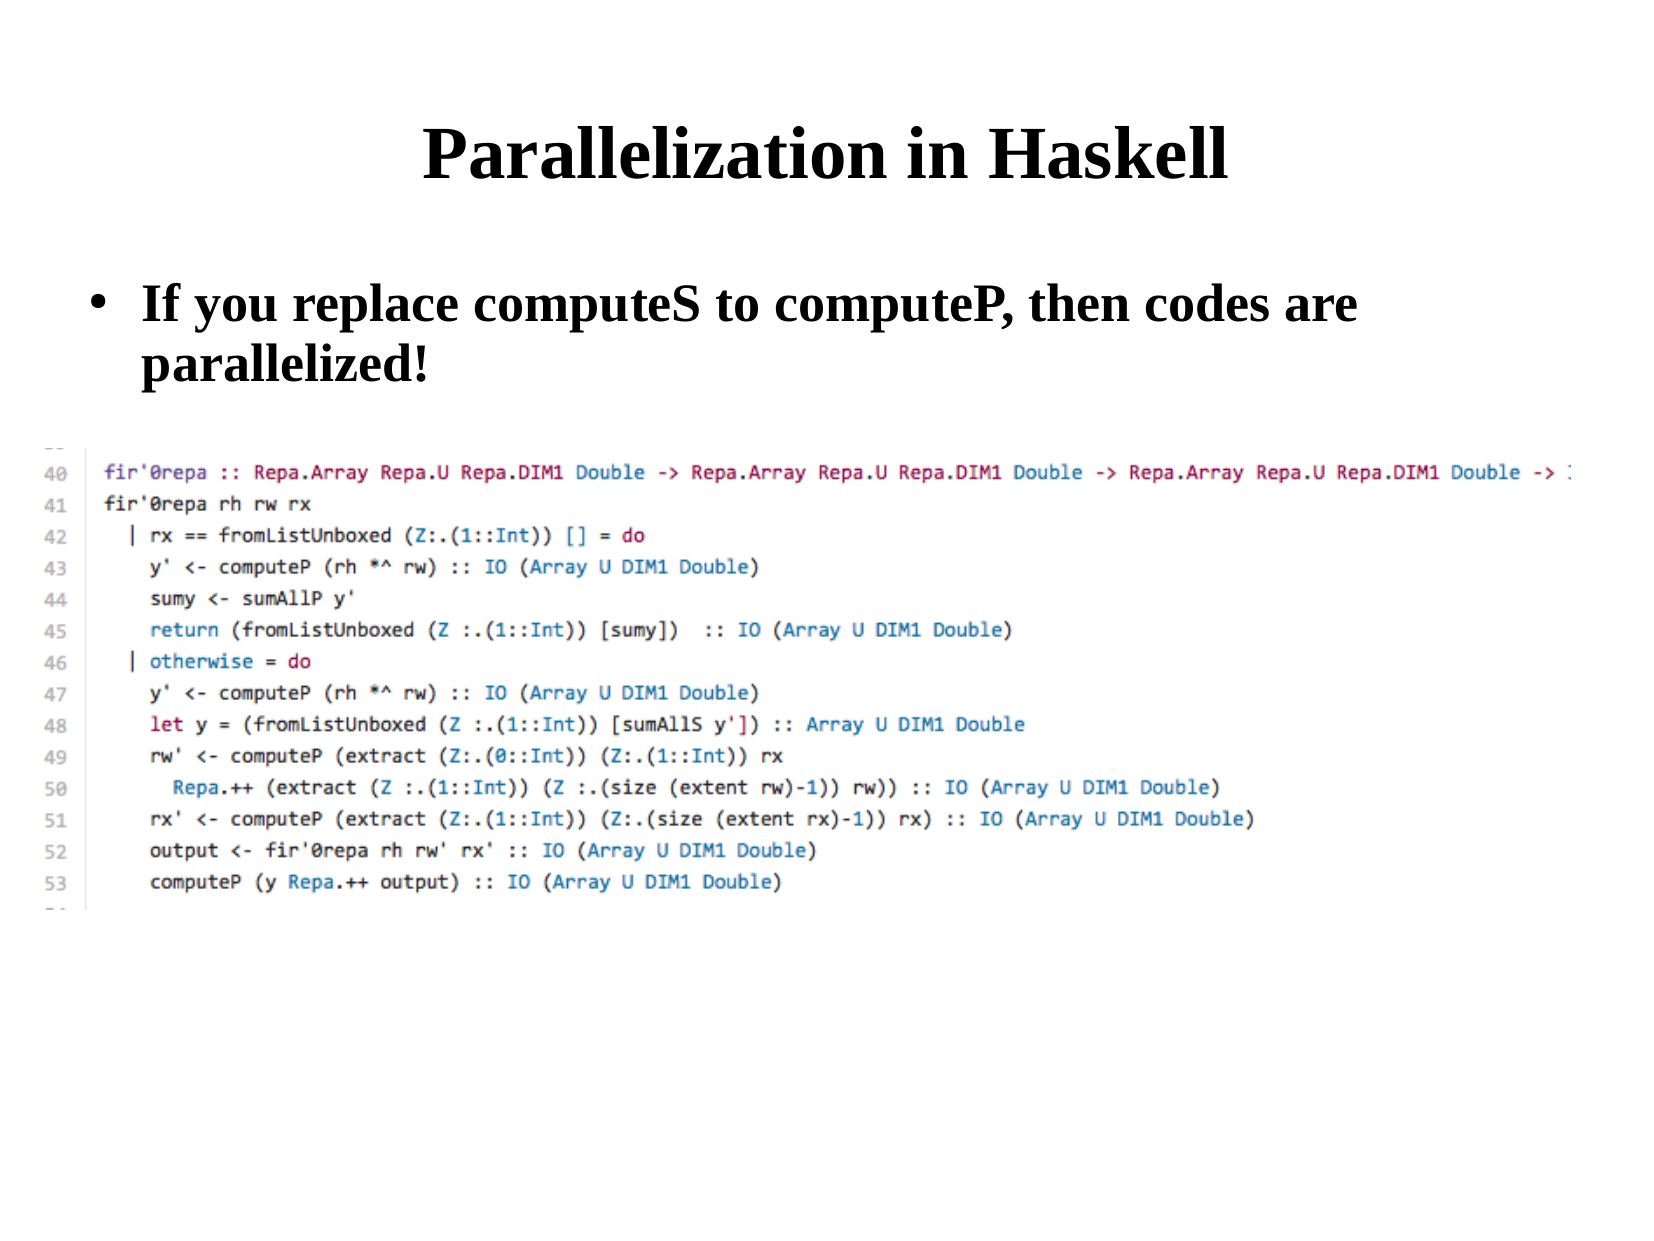

# Parallelization in Haskell
If you replace computeS to computeP, then codes are parallelized!